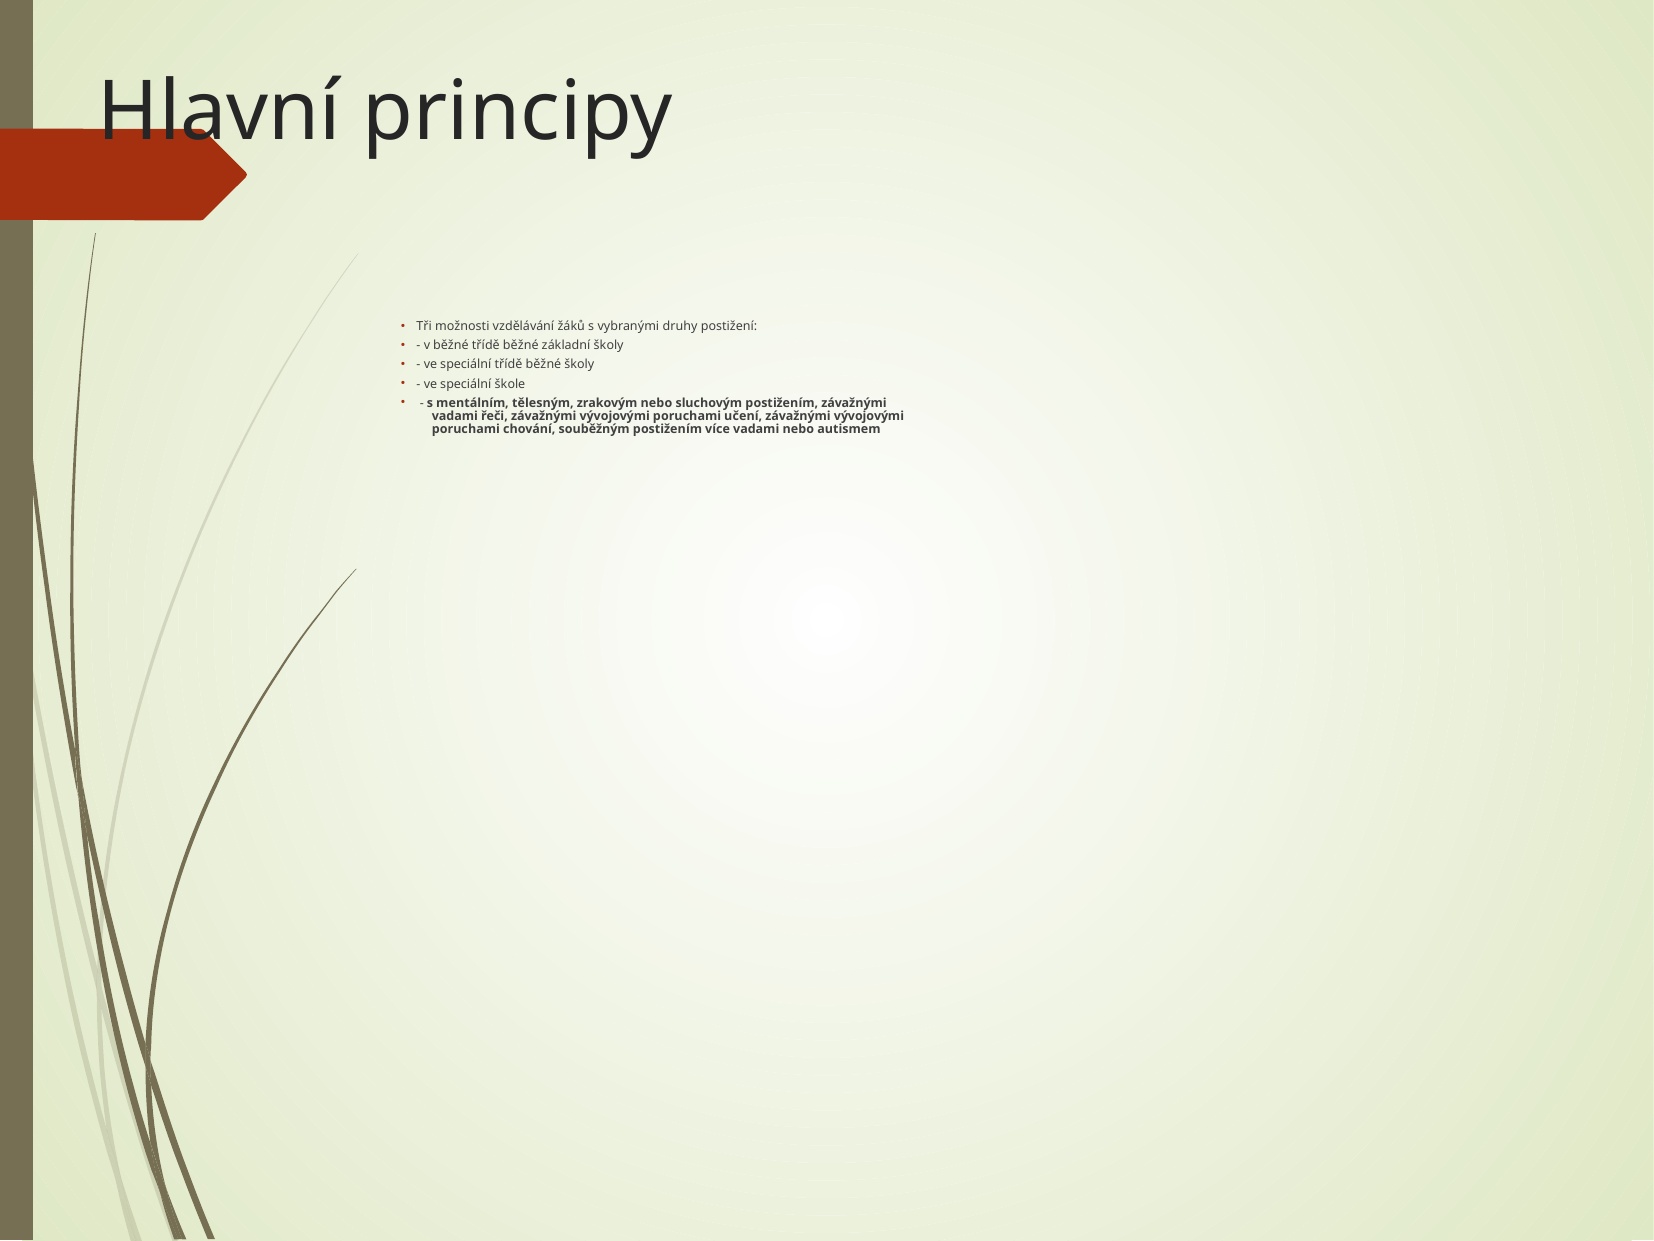

# Hlavní principy
Tři možnosti vzdělávání žáků s vybranými druhy postižení:
- v běžné třídě běžné základní školy
- ve speciální třídě běžné školy
- ve speciální škole
 - s mentálním, tělesným, zrakovým nebo sluchovým postižením, závažnými vadami řeči, závažnými vývojovými poruchami učení, závažnými vývojovými poruchami chování, souběžným postižením více vadami nebo autismem